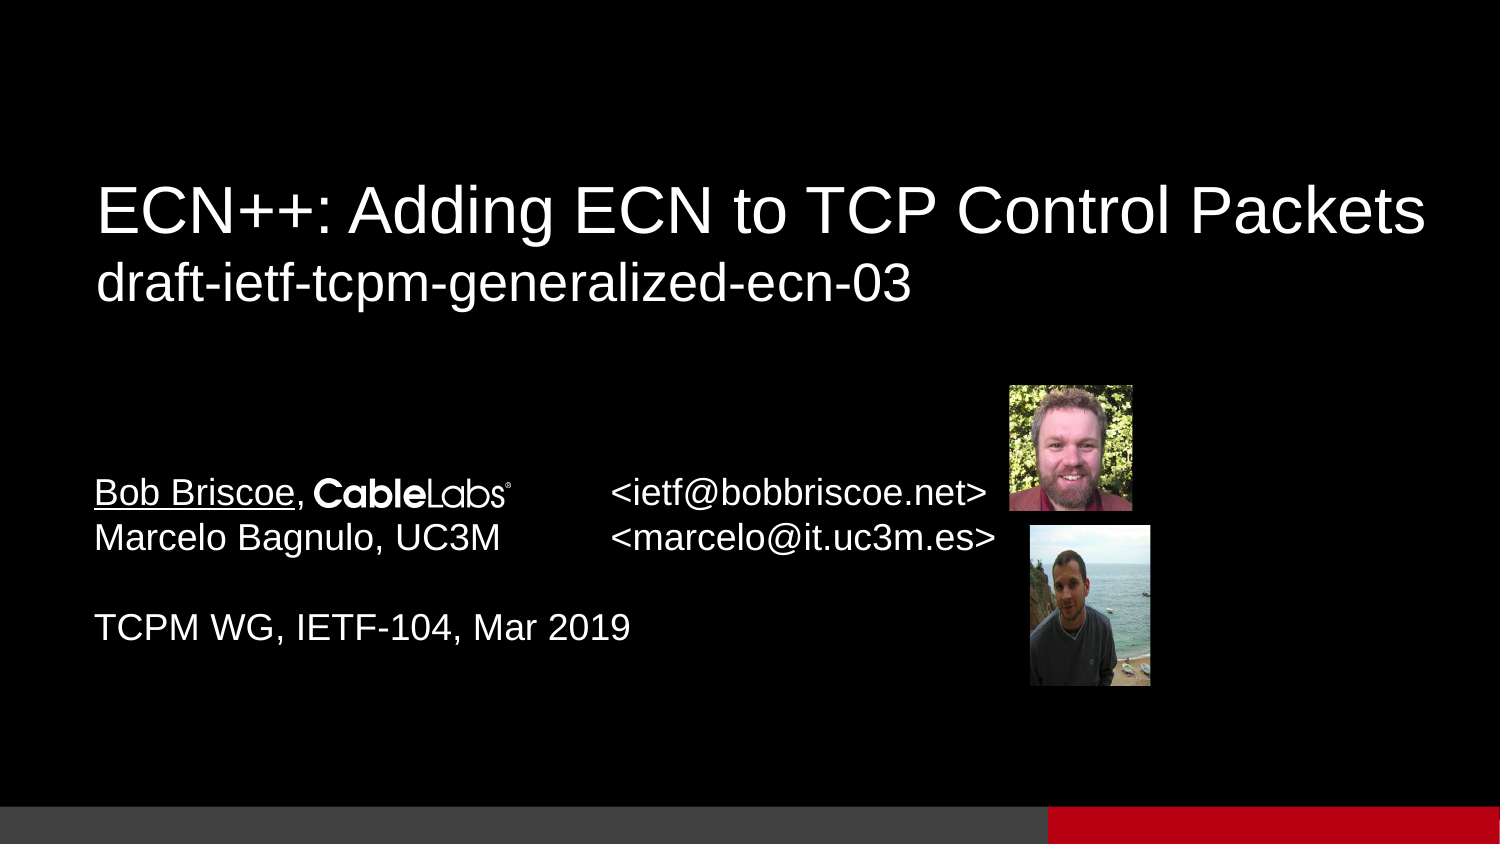

ECN++: Adding ECN to TCP Control Packets
draft-ietf-tcpm-generalized-ecn-03
Bob Briscoe, CableLabs 		<ietf@bobbriscoe.net>
Marcelo Bagnulo, UC3M 		<marcelo@it.uc3m.es>
TCPM WG, IETF-104, Mar 2019